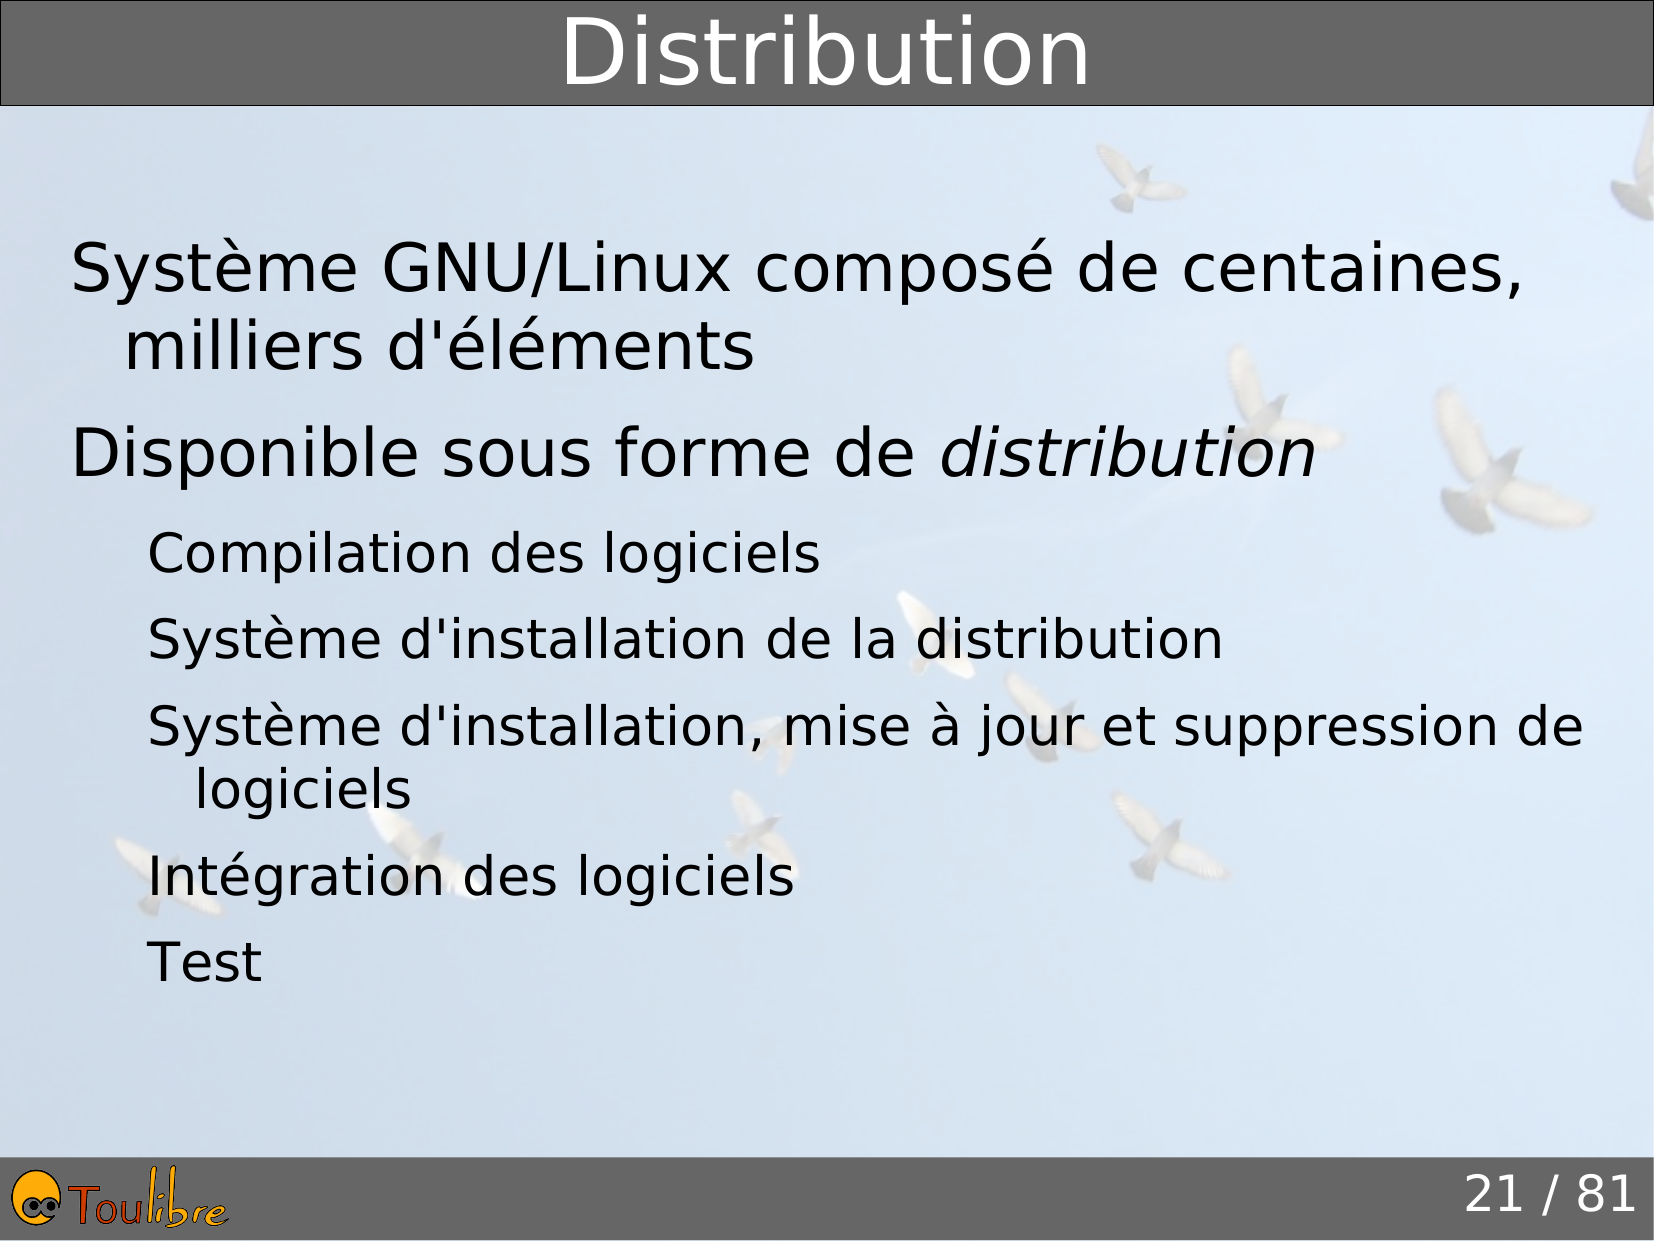

# Distribution
Système GNU/Linux composé de centaines, milliers d'éléments
Disponible sous forme de distribution
Compilation des logiciels
Système d'installation de la distribution
Système d'installation, mise à jour et suppression de logiciels
Intégration des logiciels
Test